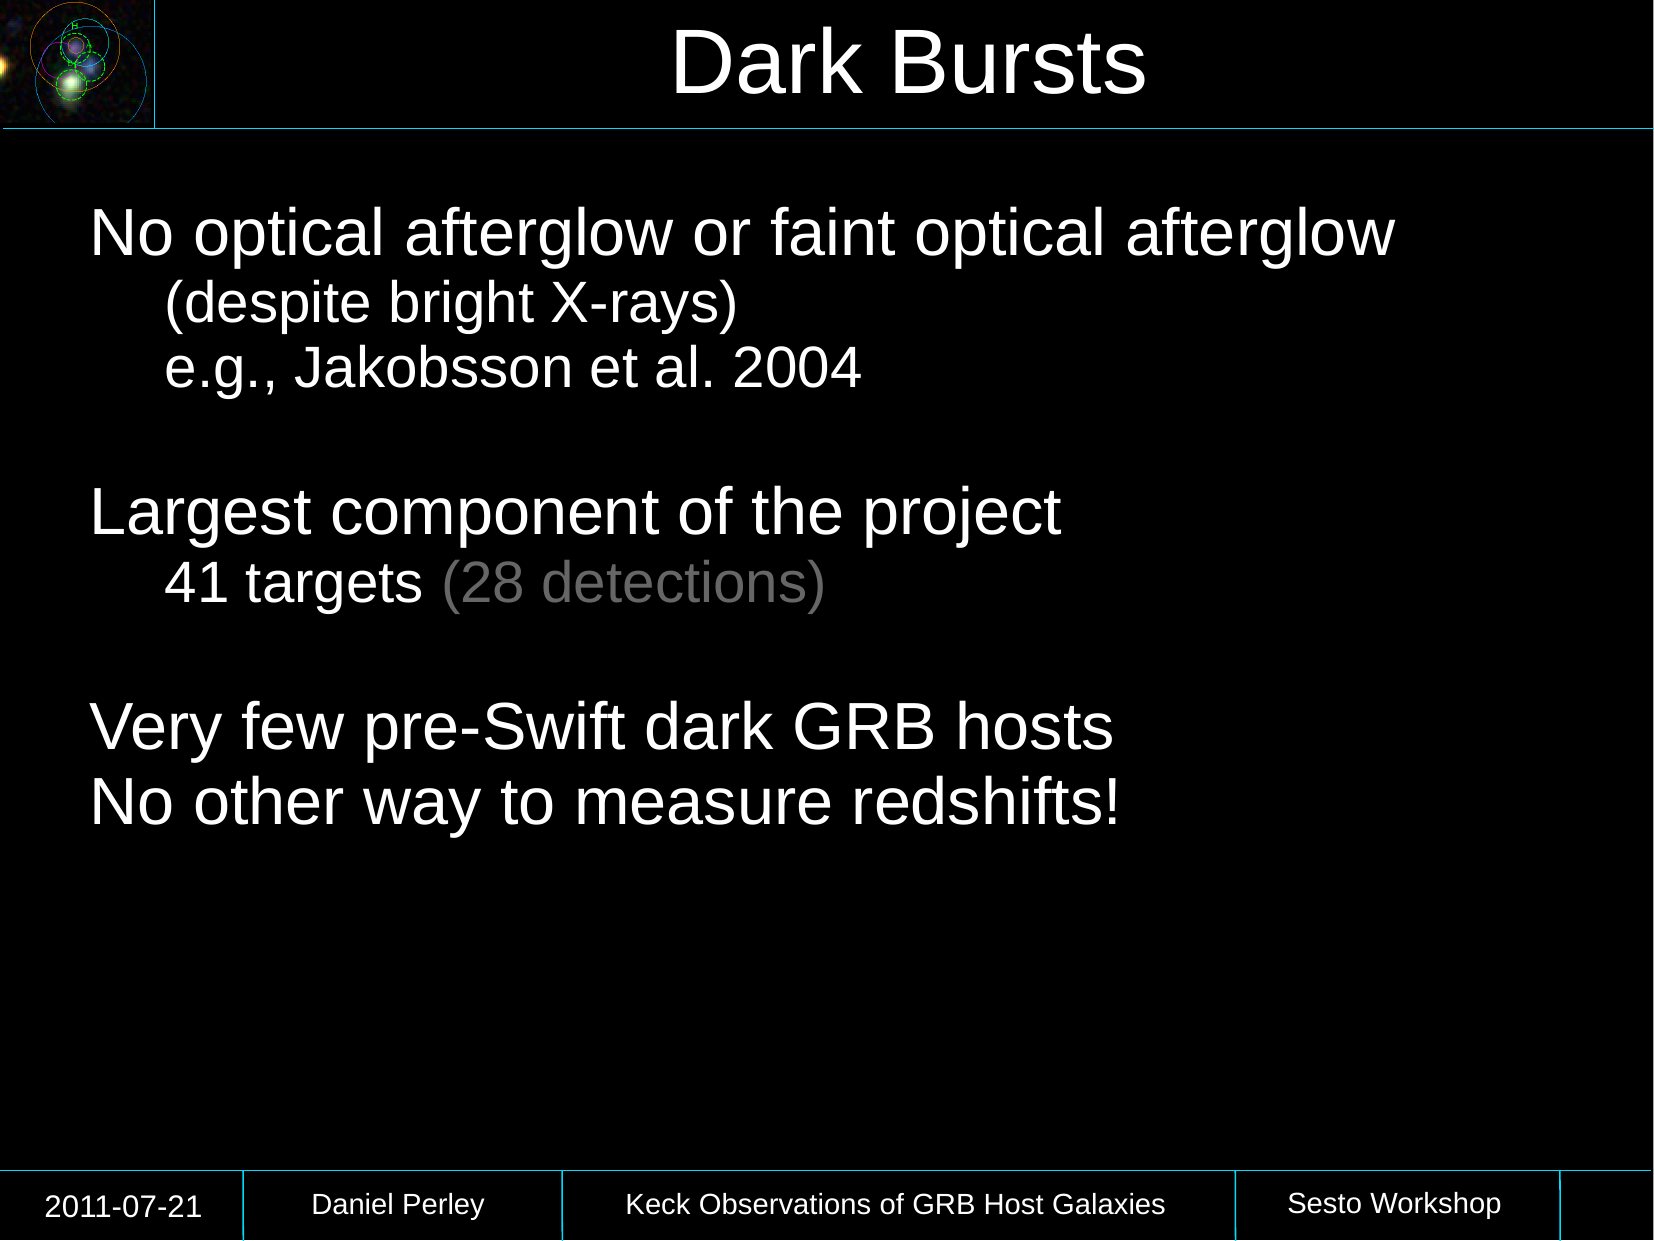

# Dark Bursts
No optical afterglow or faint optical afterglow
	(despite bright X-rays)
	e.g., Jakobsson et al. 2004
Largest component of the project
	41 targets (28 detections)
Very few pre-Swift dark GRB hosts
No other way to measure redshifts!